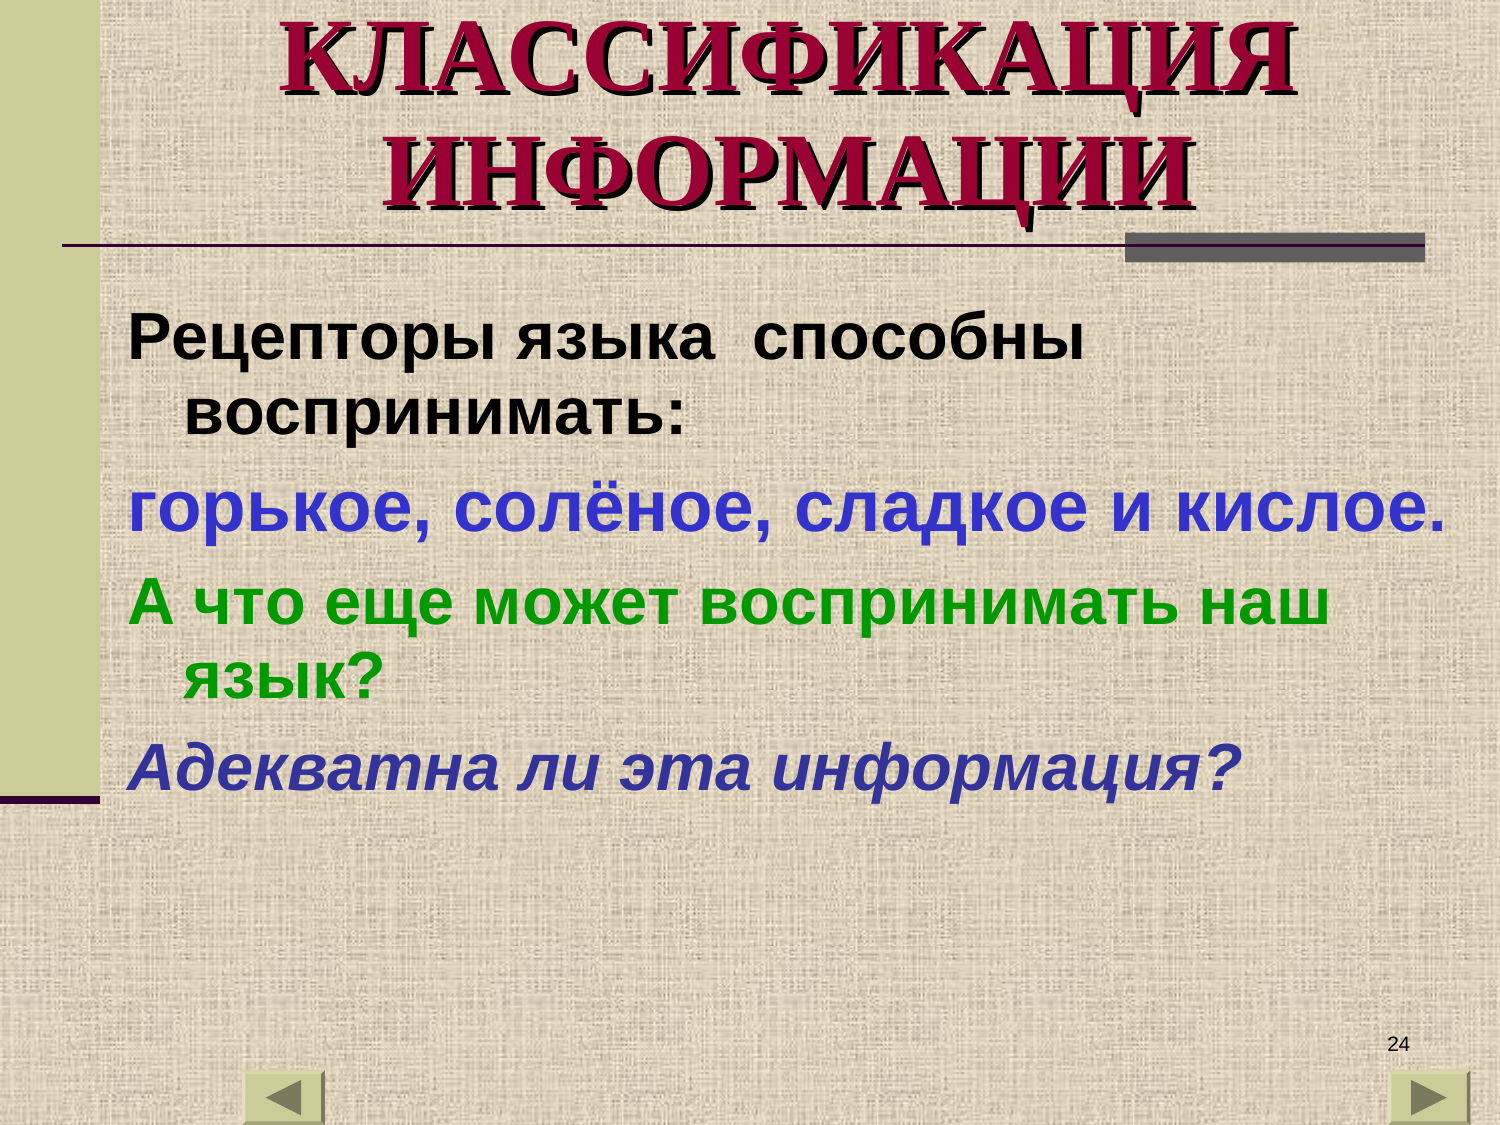

# КЛАССИФИКАЦИЯ ИНФОРМАЦИИ
Рецепторы языка способны воспринимать:
горькое, солёное, сладкое и кислое.
А что еще может воспринимать наш язык?
Адекватна ли эта информация?
24